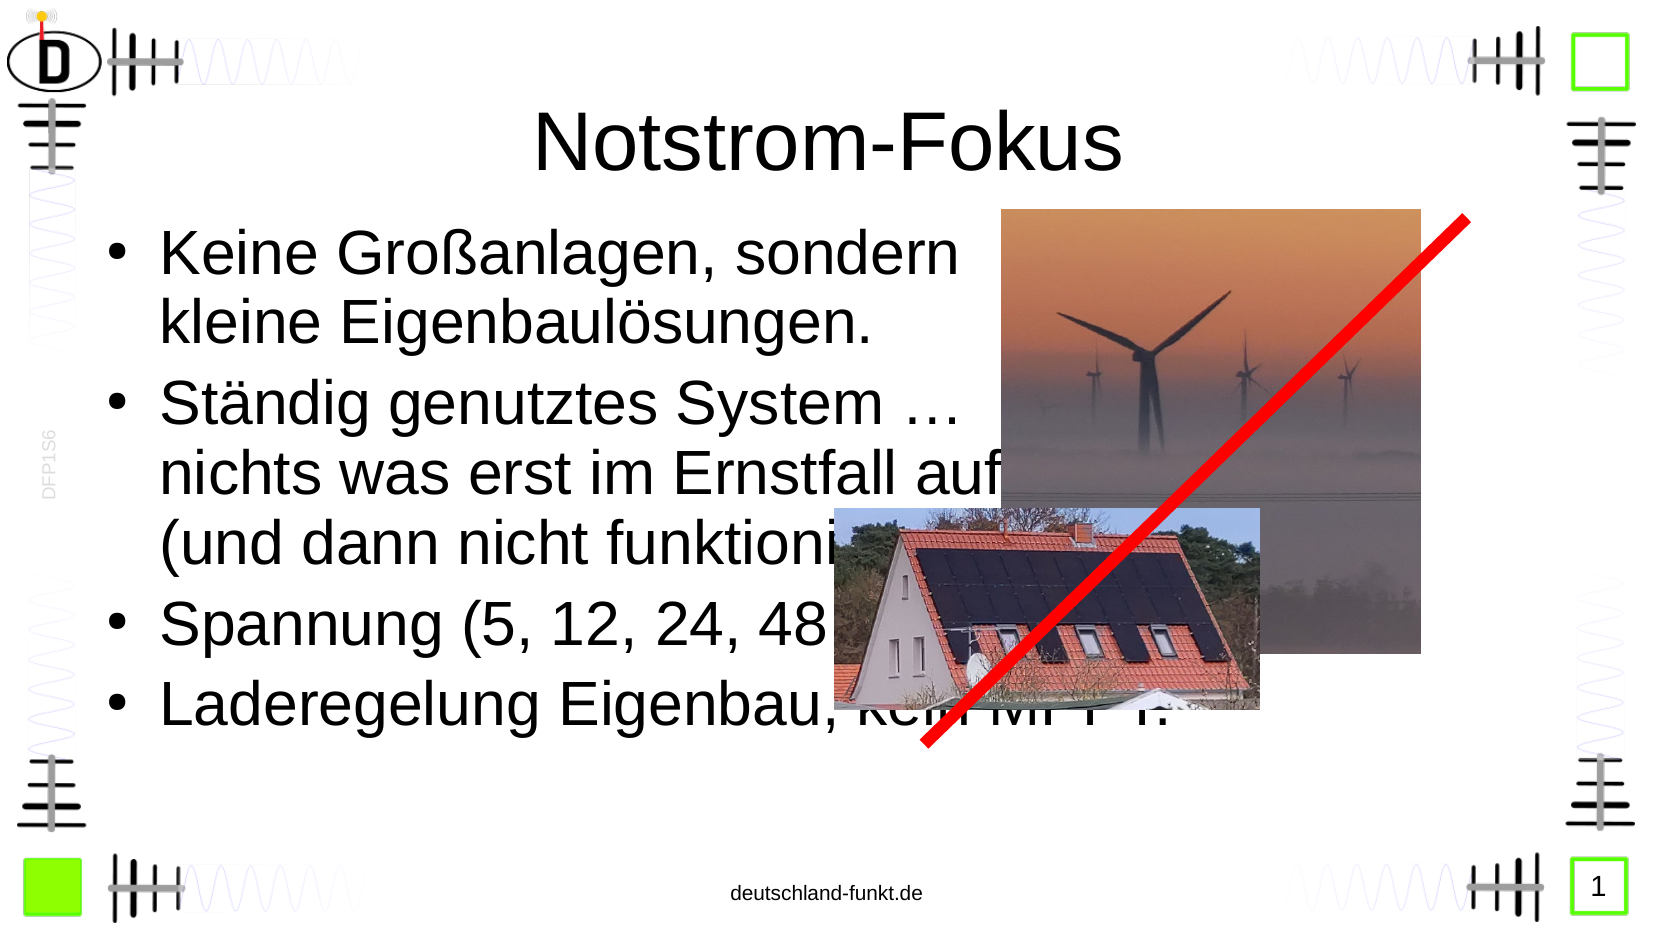

# Notstrom-Fokus
Keine Großanlagen, sondern
kleine Eigenbaulösungen.
Ständig genutztes System …
nichts was erst im Ernstfall aufgebaut wird
(und dann nicht funktioniert).
Spannung (5, 12, 24, 48 V)?
Laderegelung Eigenbau, kein MPPT.
DFP1S6